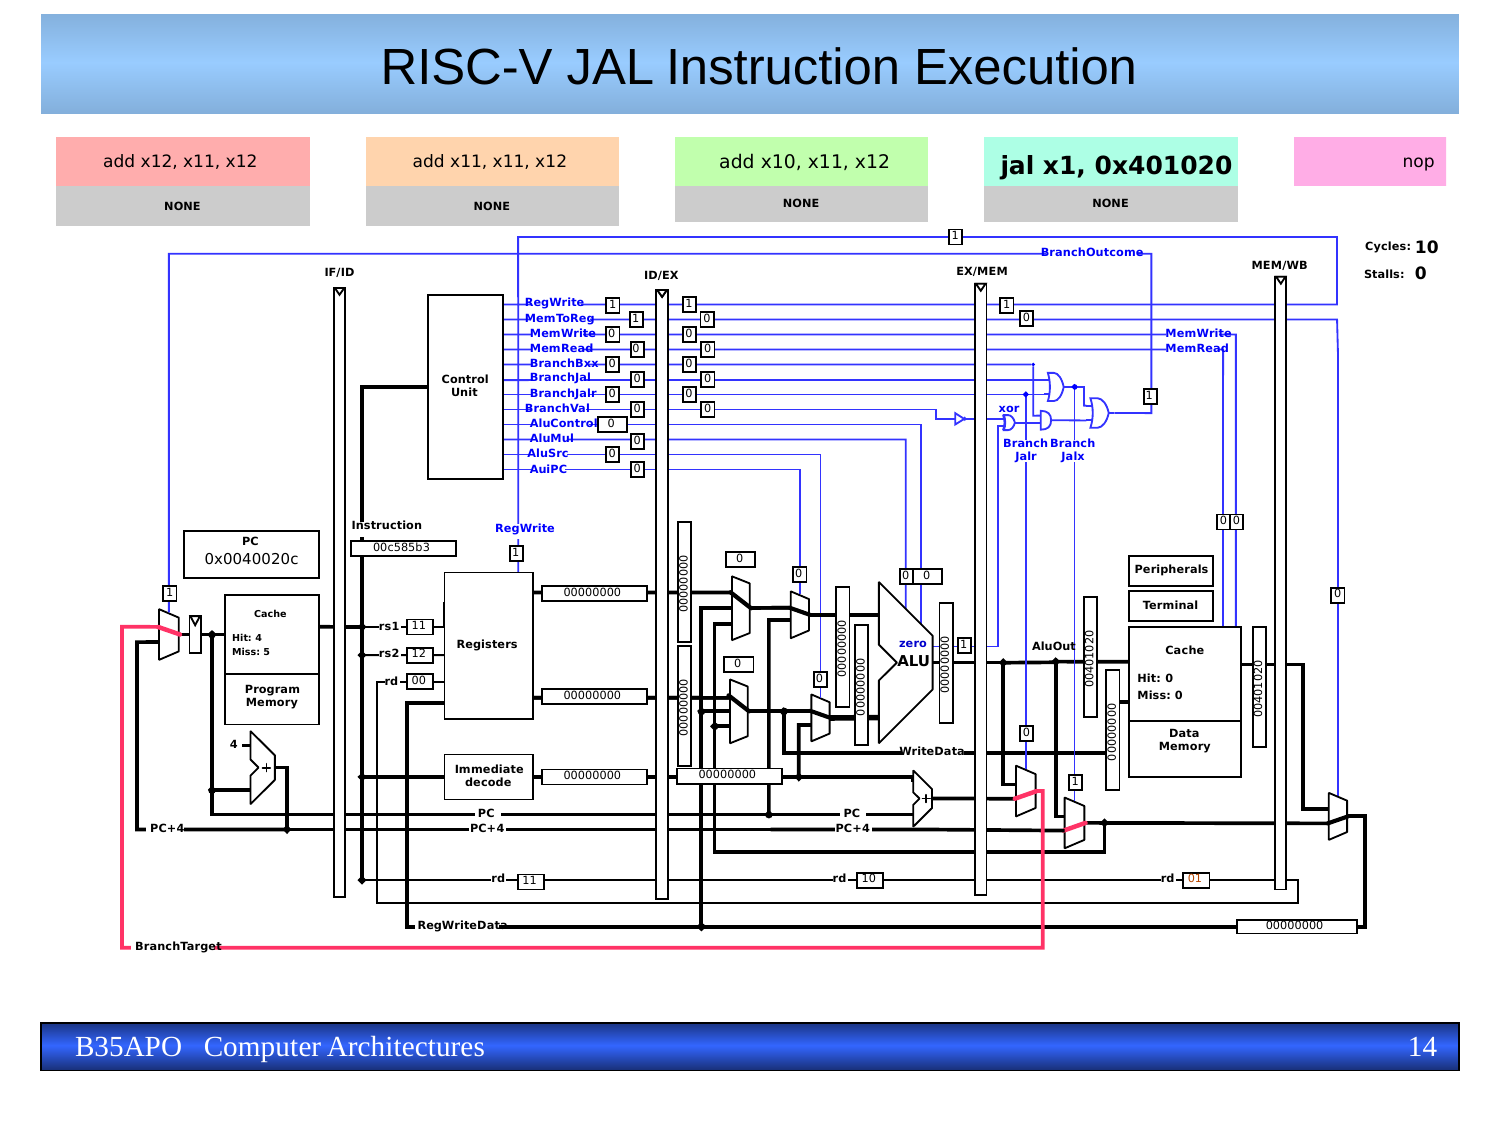

# RISC-V JAL Instruction Execution
B35APO Computer Architectures
14